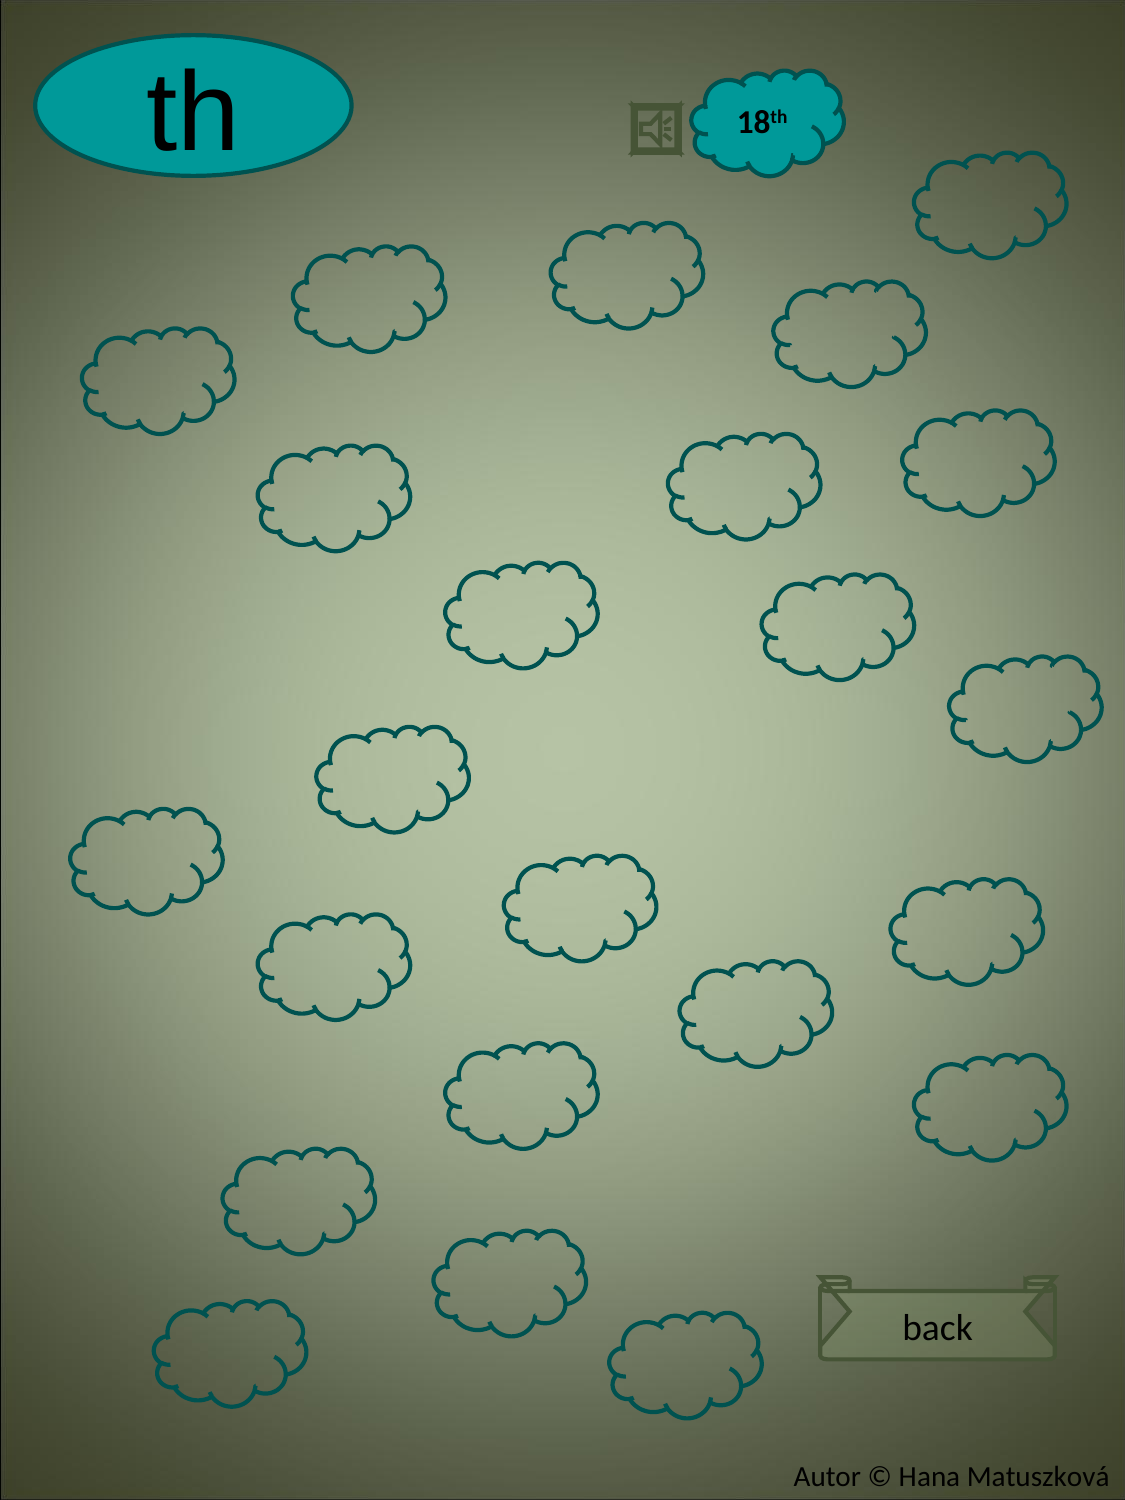

th
18th
back
Autor © Hana Matuszková